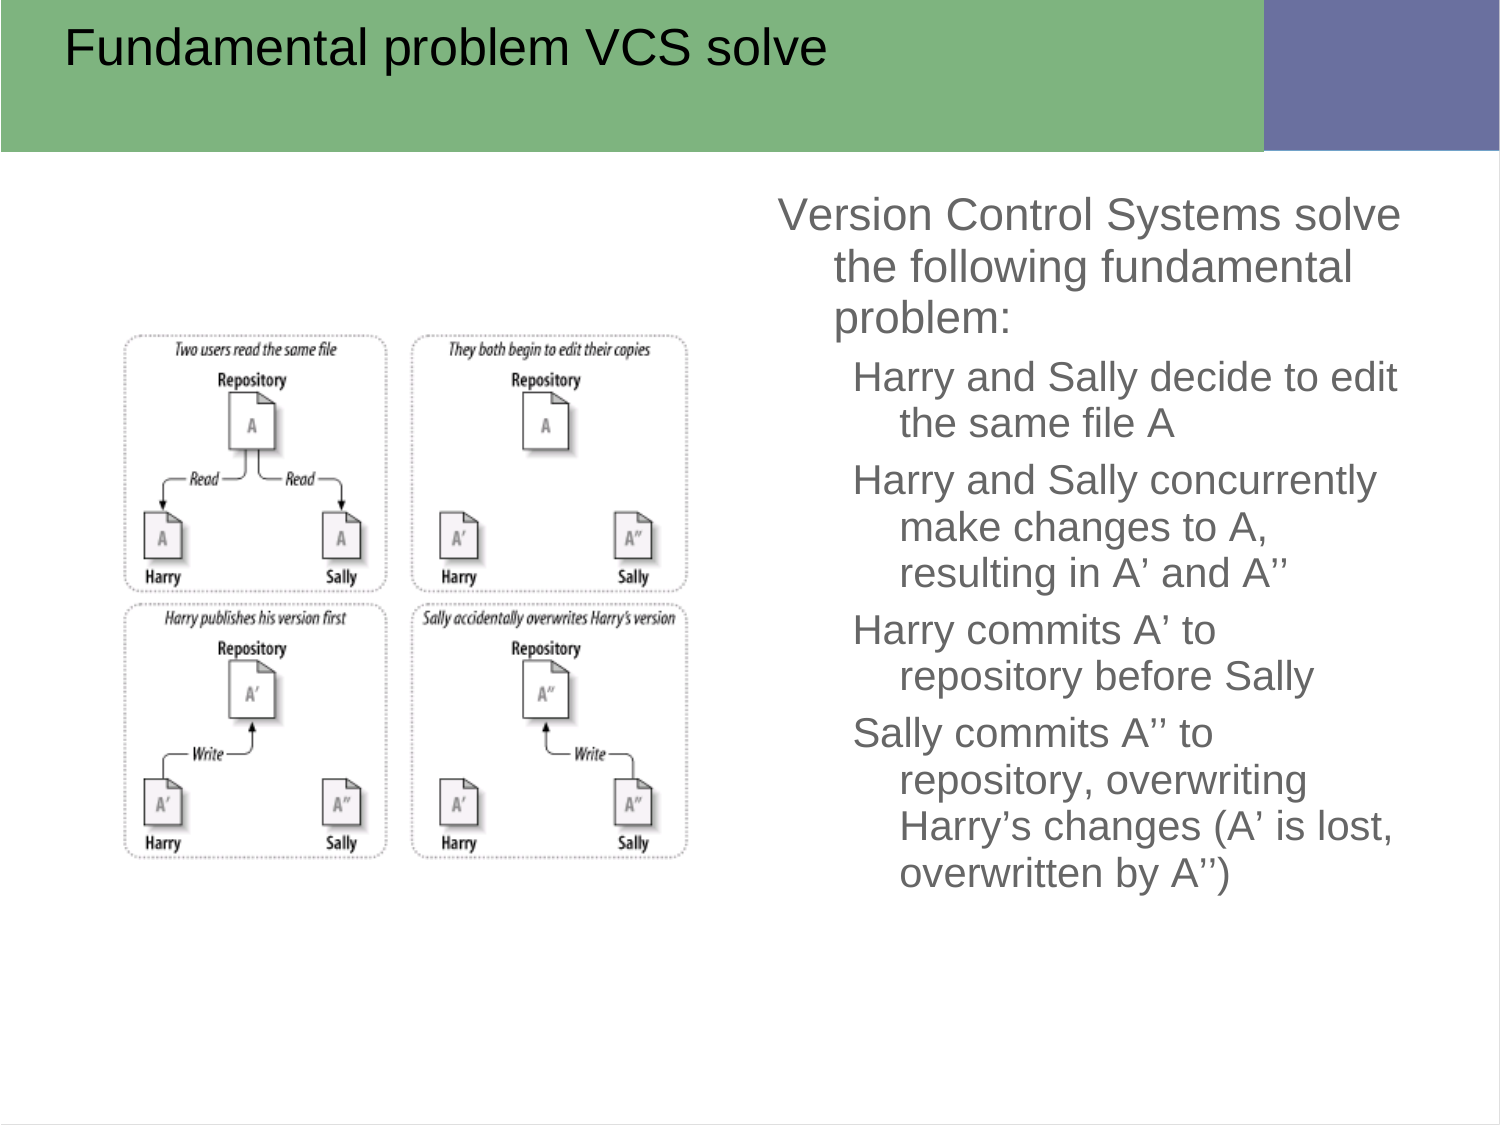

# Fundamental problem VCS solve
Version Control Systems solve the following fundamental problem:
Harry and Sally decide to edit the same file A
Harry and Sally concurrently make changes to A, resulting in A’ and A’’
Harry commits A’ to repository before Sally
Sally commits A’’ to repository, overwriting Harry’s changes (A’ is lost, overwritten by A’’)